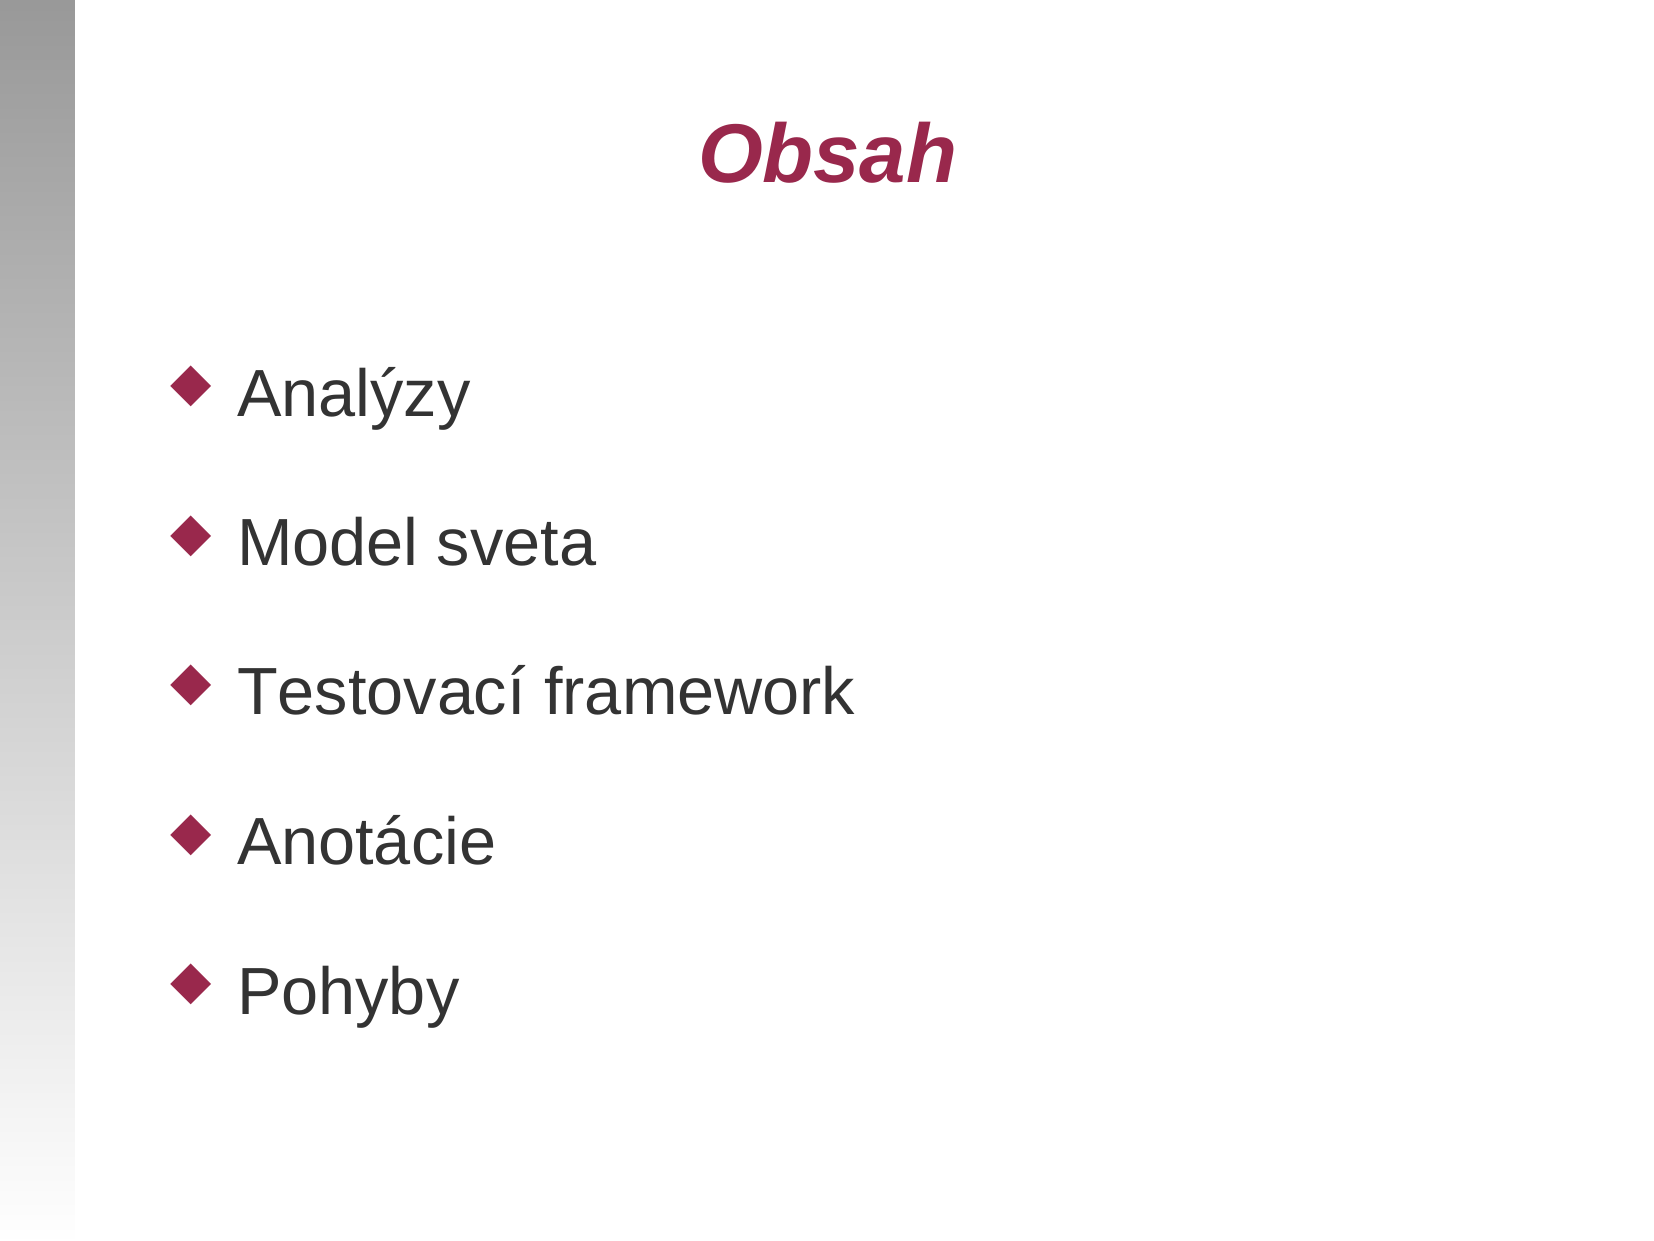

# Obsah
Analýzy
Model sveta
Testovací framework
Anotácie
Pohyby